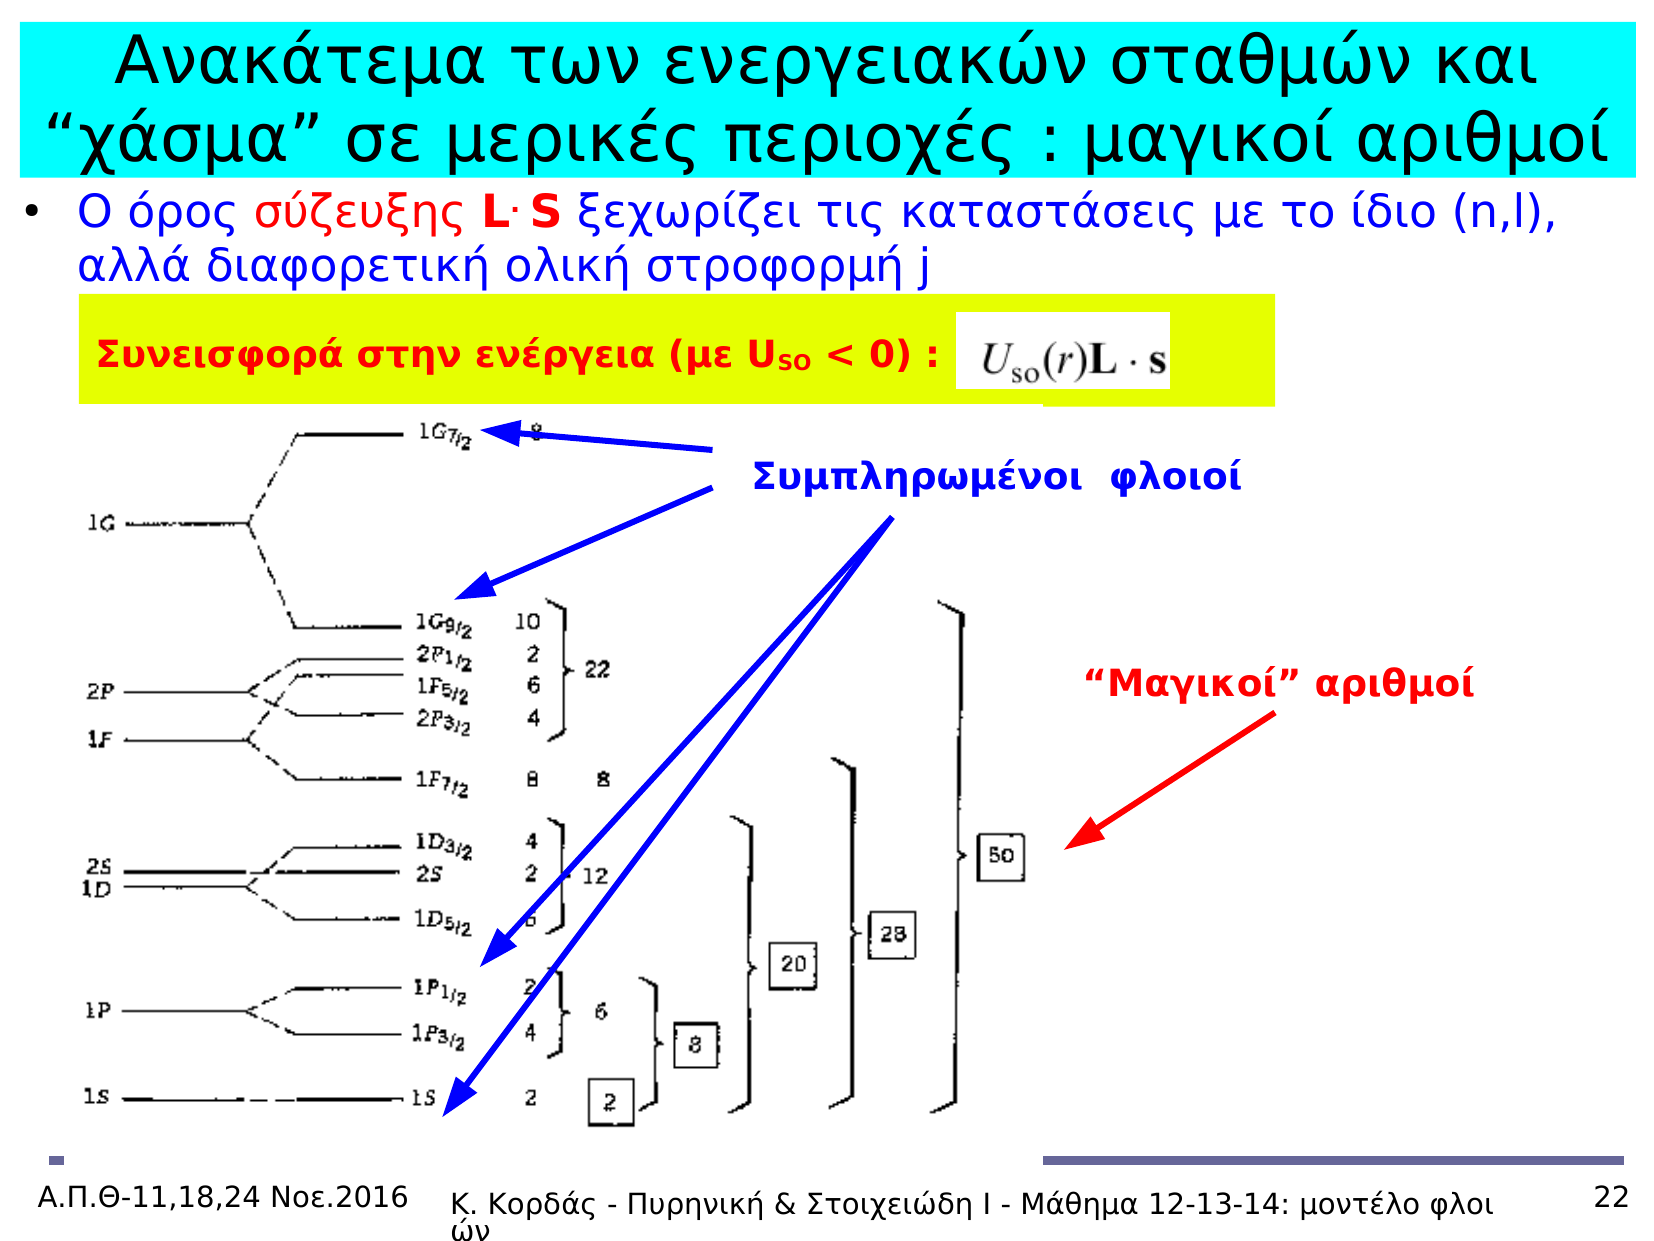

# Ανακάτεμα των ενεργειακών σταθμών και “χάσμα” σε μερικές περιοχές : μαγικοί αριθμοί
Ο όρος σύζευξης L. S ξεχωρίζει τις καταστάσεις με το ίδιο (n,l), αλλά διαφορετική ολική στροφορμή j
Συνεισφορά στην ενέργεια (με USO < 0) :
Συμπληρωμένοι φλοιοί
“Μαγικοί” αριθμοί
Α.Π.Θ-11,18,24 Νοε.2016
22
Κ. Κορδάς - Πυρηνική & Στοιχειώδη Ι - Μάθημα 12-13-14: μοντέλο φλοιών